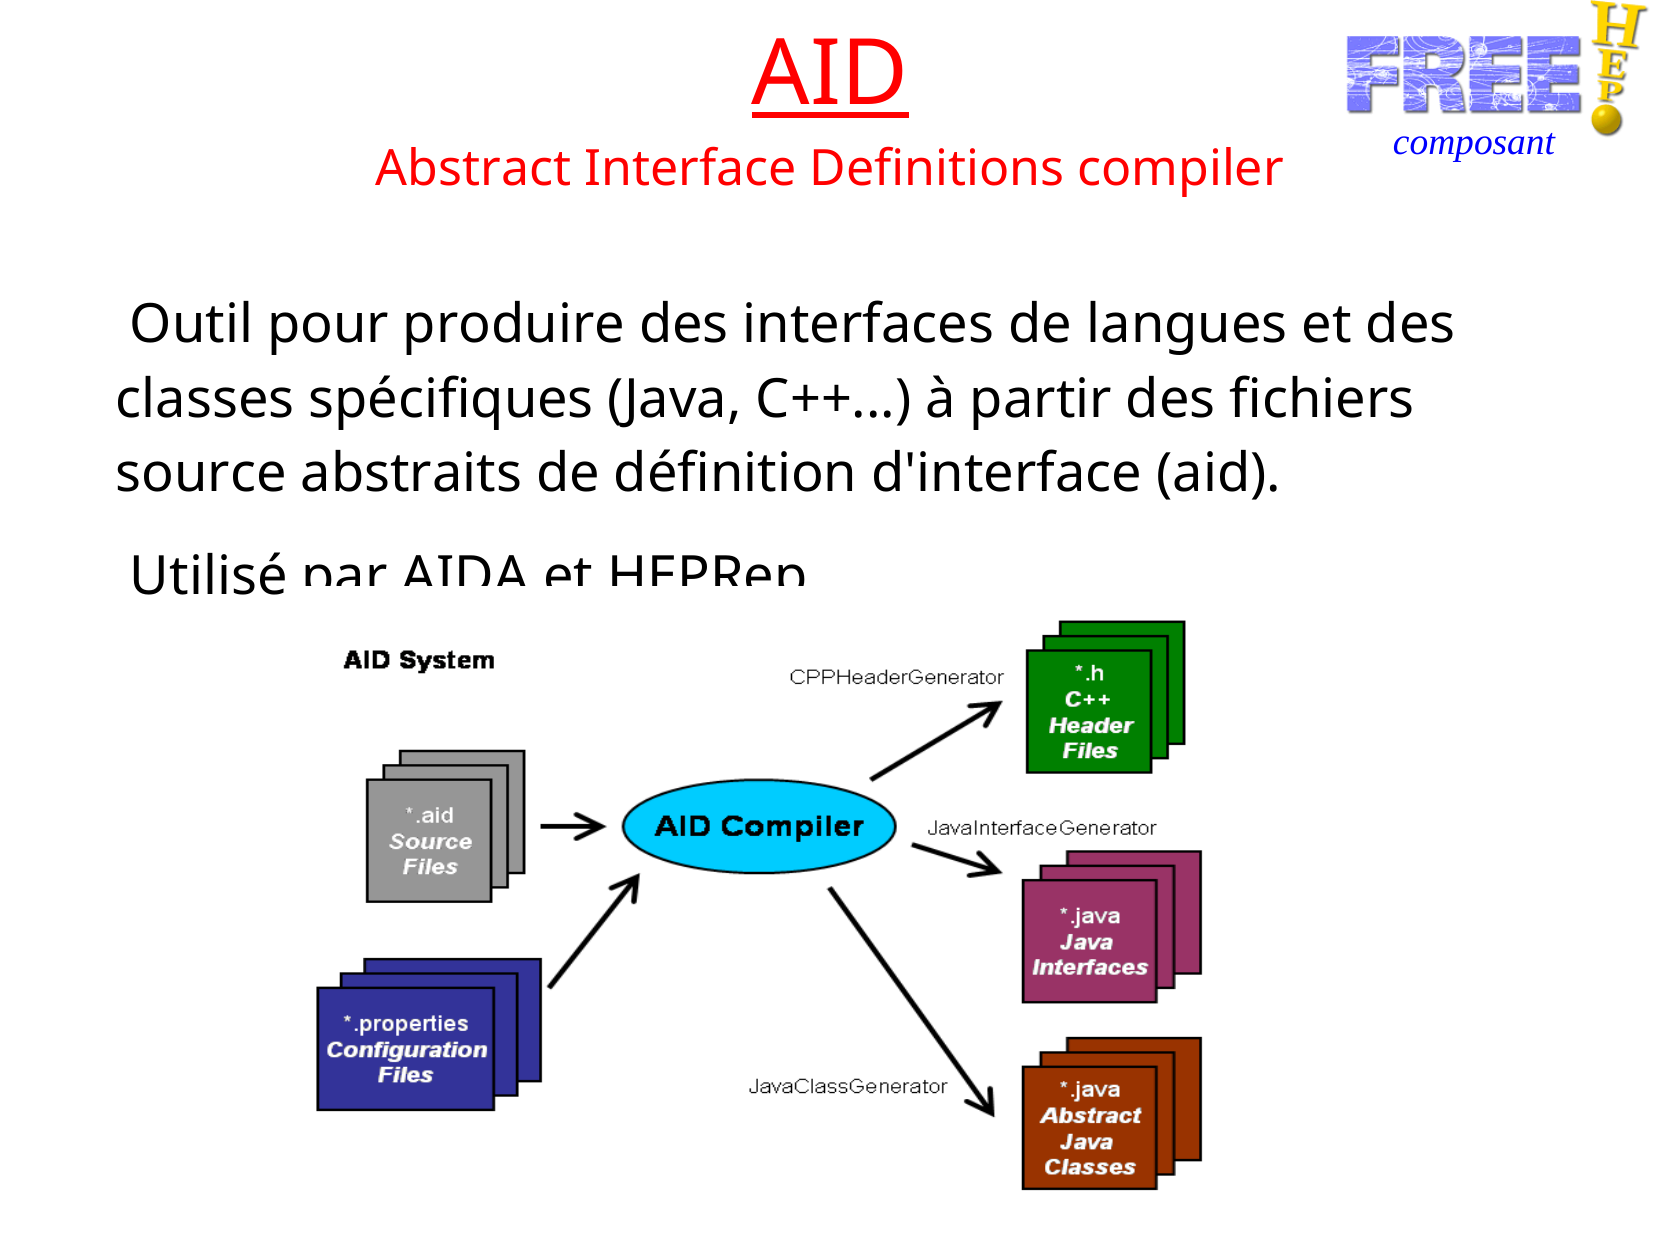

# AID Abstract Interface Definitions compiler
composant
 Outil pour produire des interfaces de langues et des classes spécifiques (Java, C++...) à partir des fichiers source abstraits de définition d'interface (aid).
 Utilisé par AIDA et HEPRep.